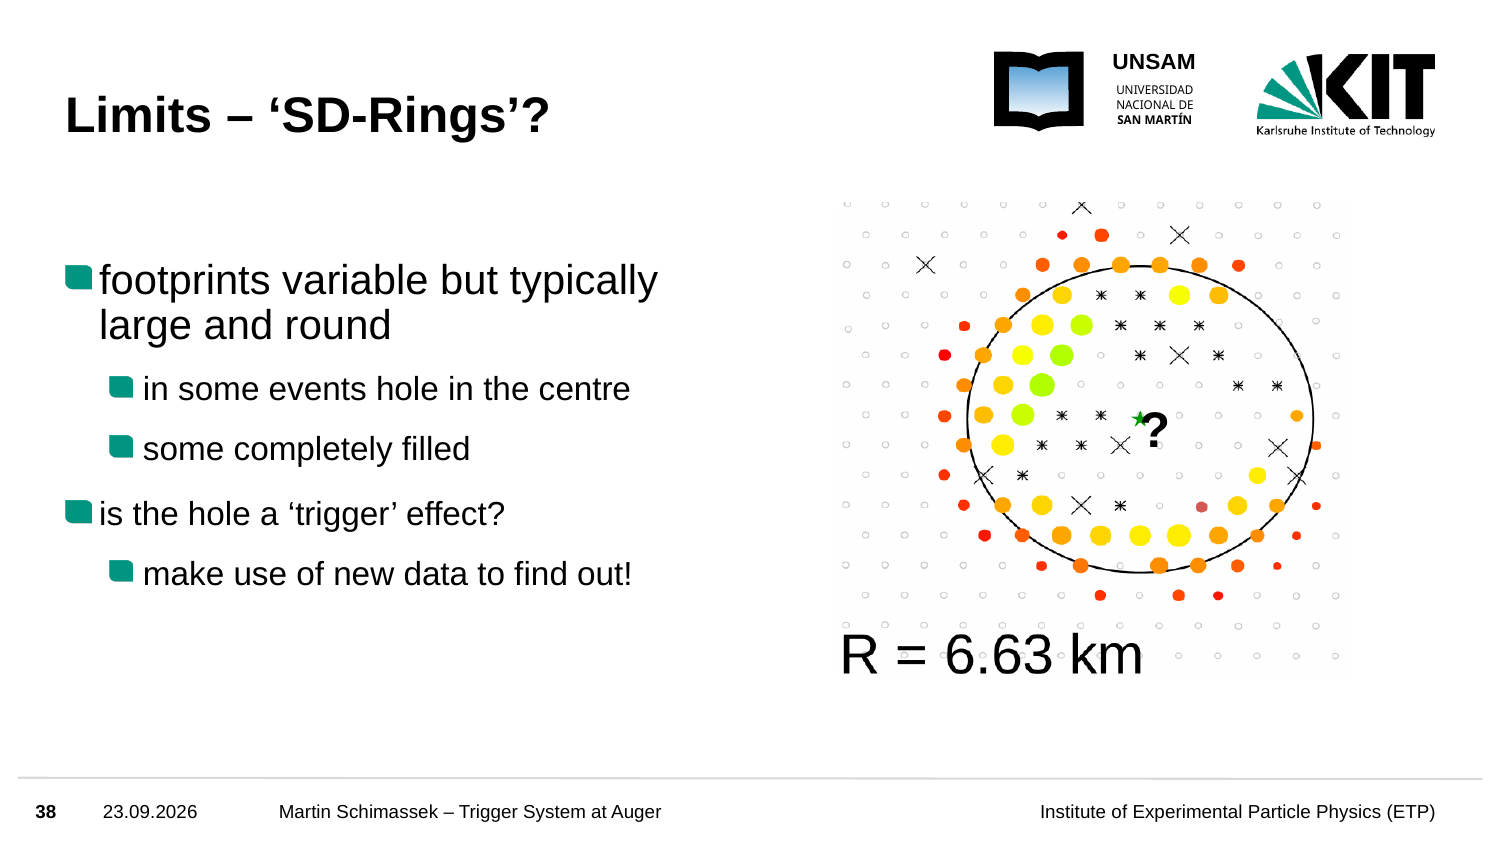

# Limits – ‘SD-Rings’?
footprints variable but typically large and round
in some events hole in the centre
some completely filled
is the hole a ‘trigger’ effect?
make use of new data to find out!
?